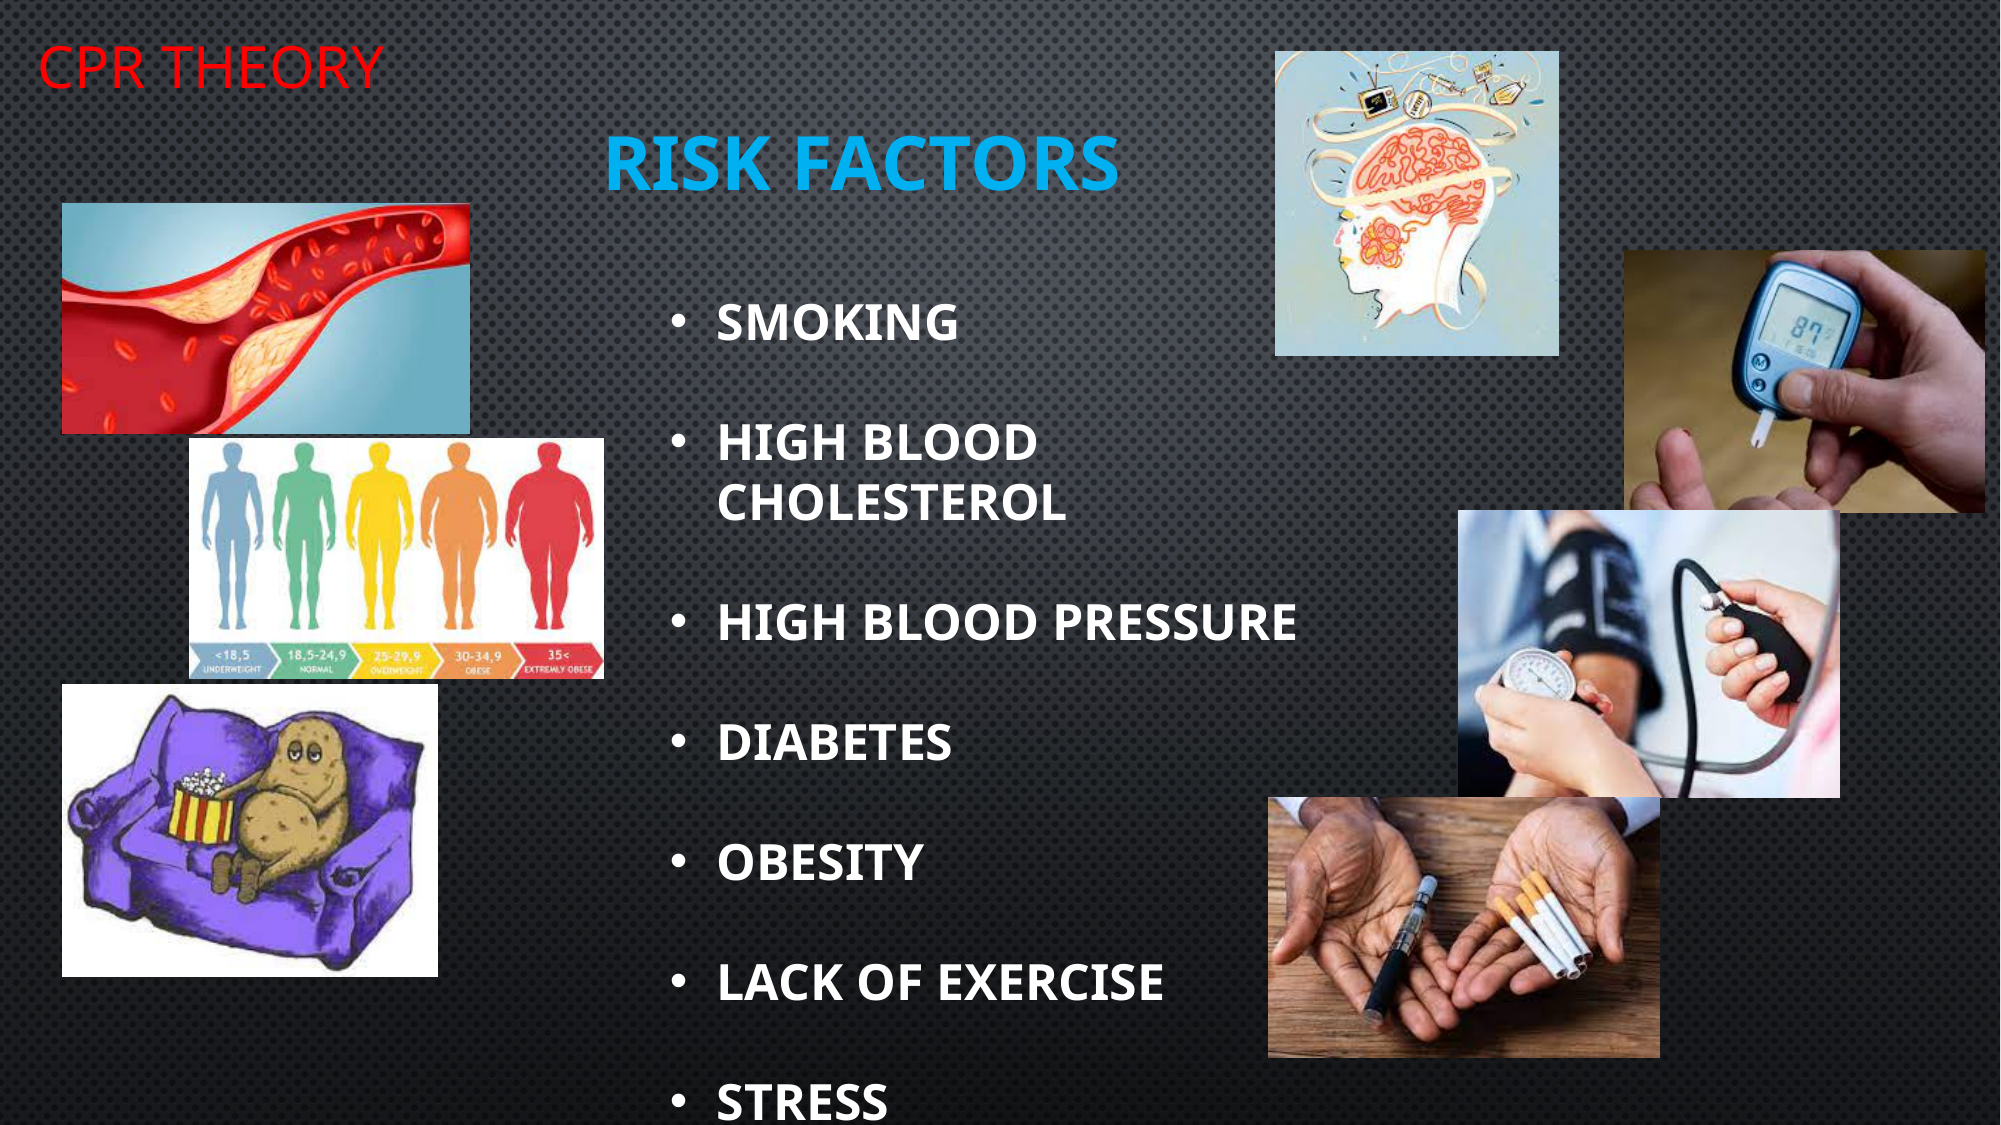

CPR Theory
RISK FACTORS
SMOKING
HIGH BLOOD CHOLESTEROL
HIGH BLOOD PRESSURE
DIABETES
OBESITY
LACK OF EXERCISE
STRESS